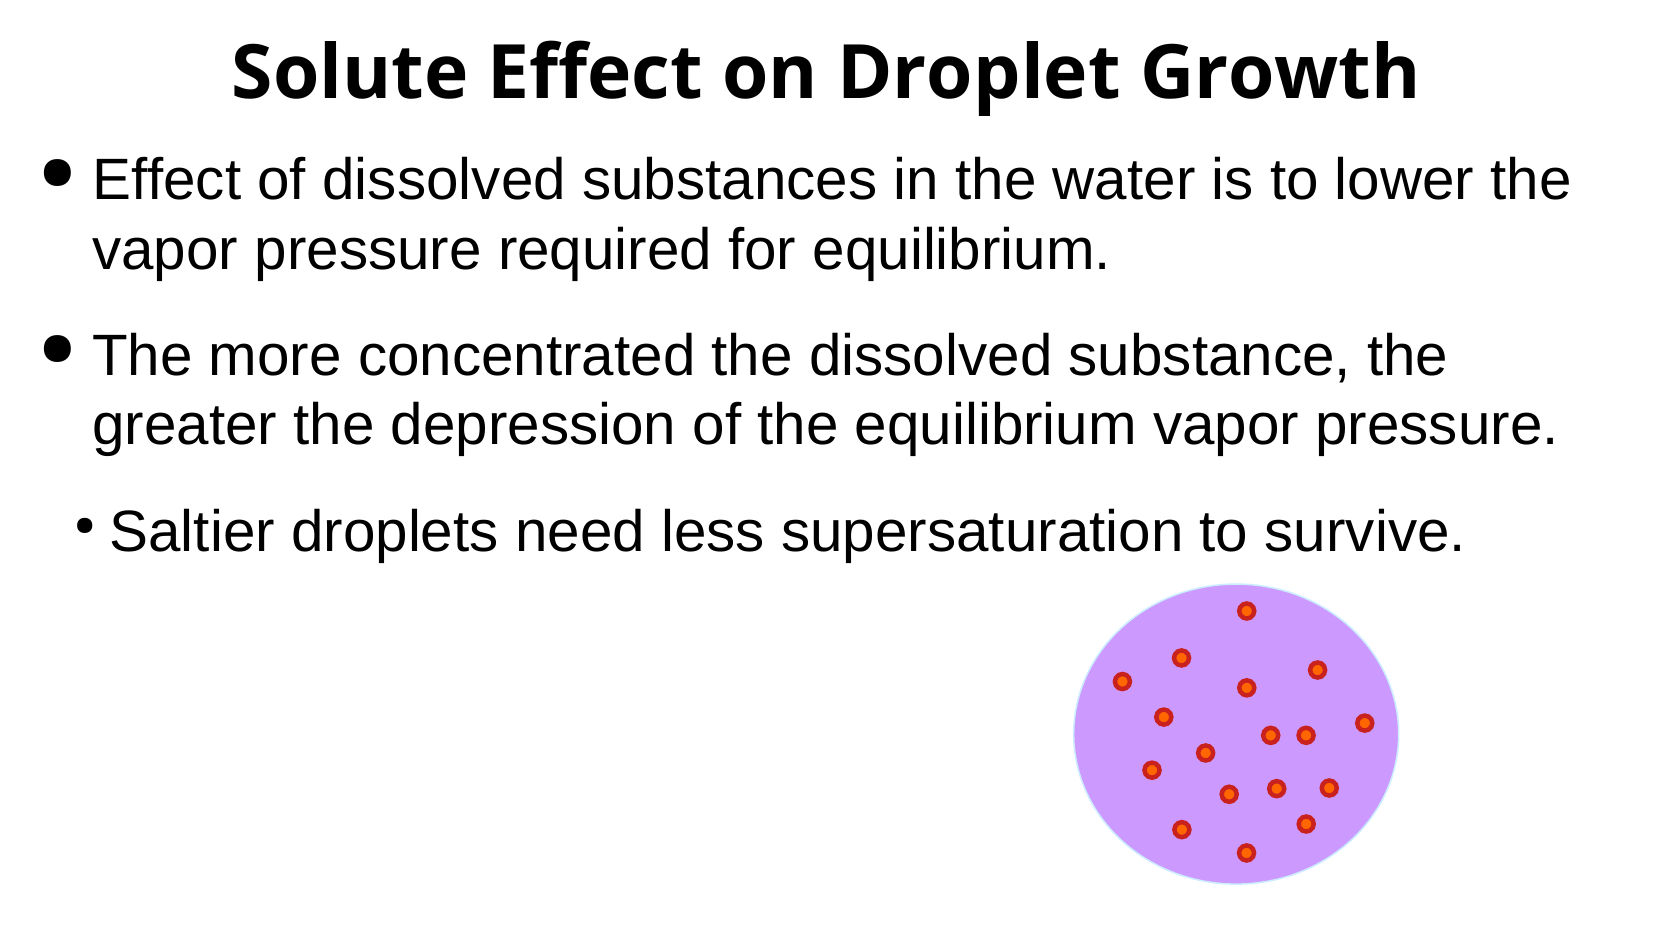

# Solute Effect on Droplet Growth
 Effect of dissolved substances in the water is to lower the vapor pressure required for equilibrium.
 The more concentrated the dissolved substance, the greater the depression of the equilibrium vapor pressure.
Saltier droplets need less supersaturation to survive.